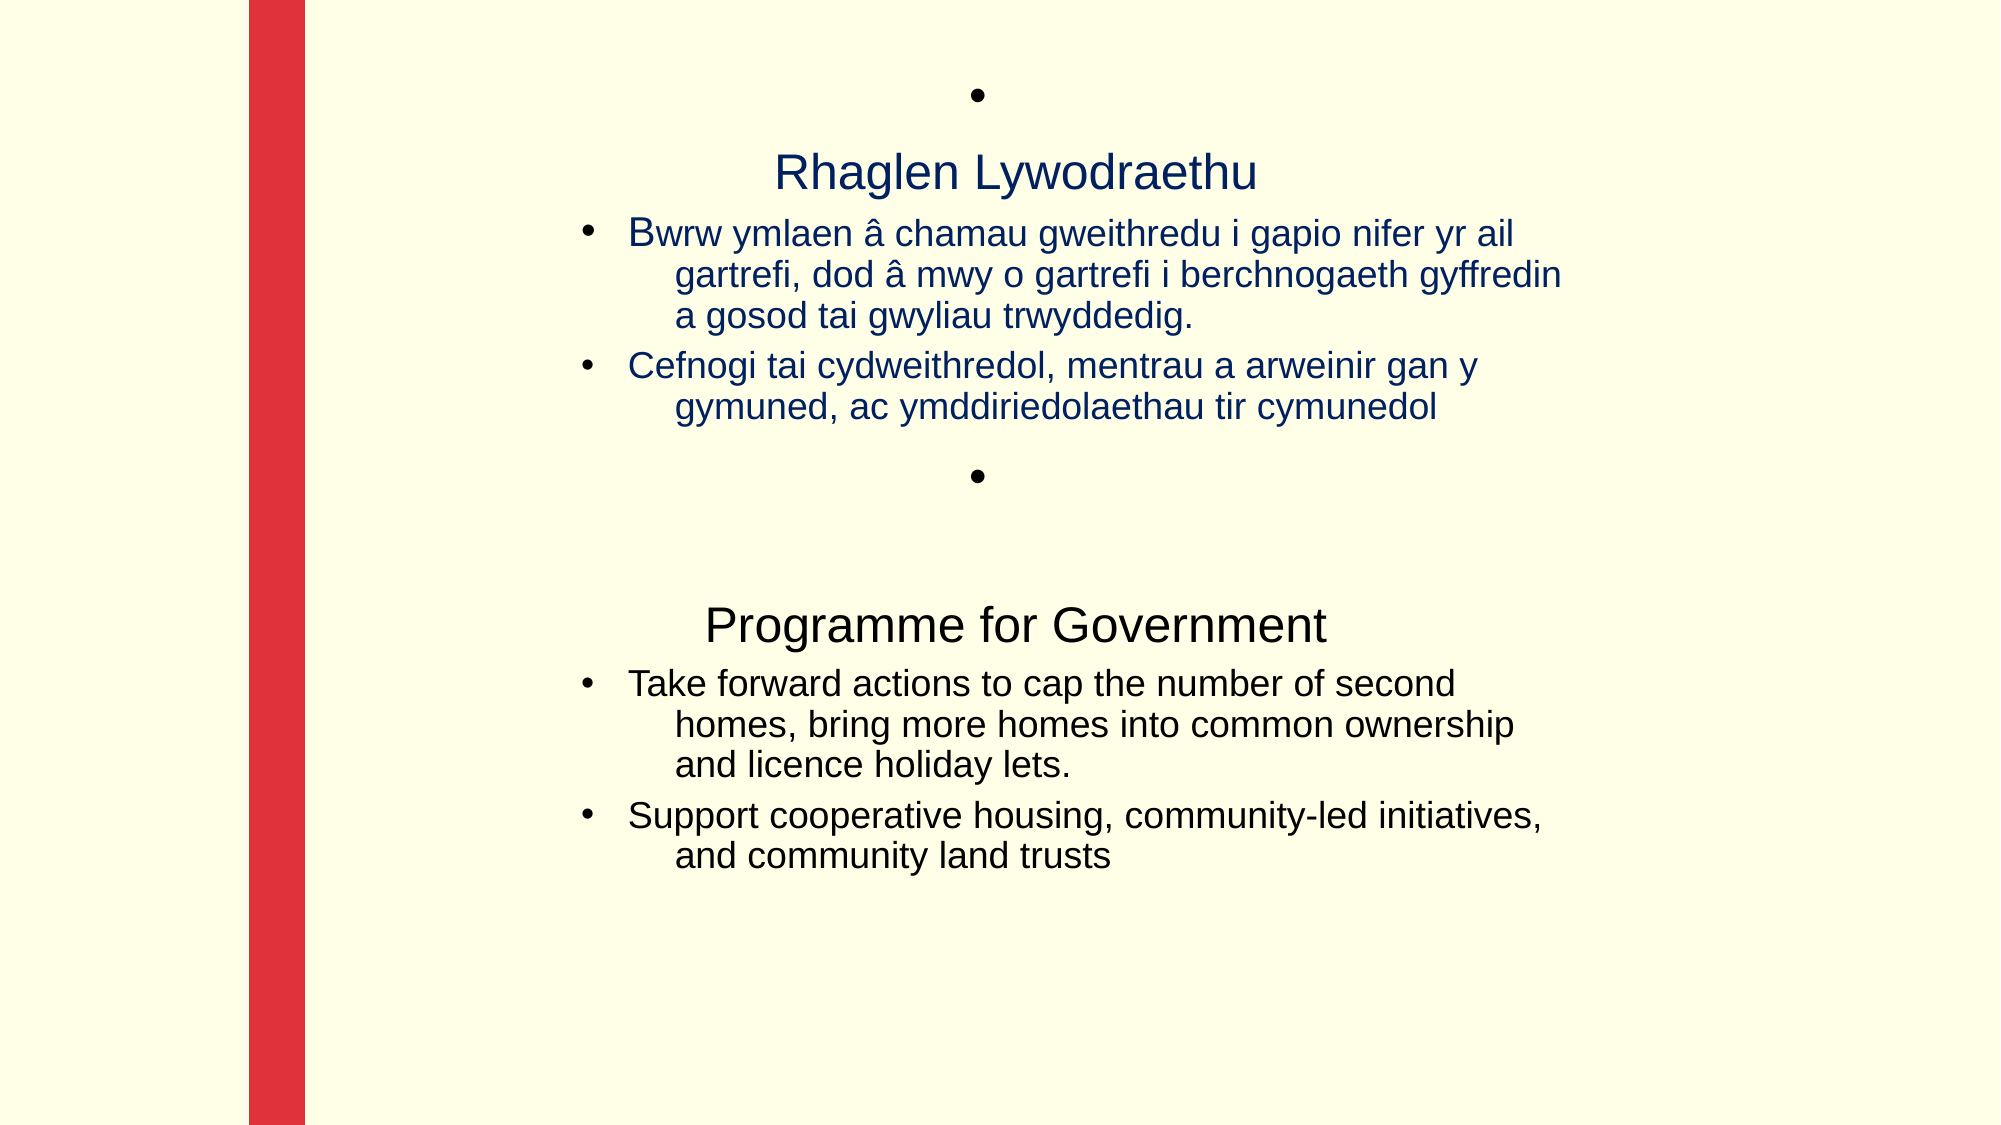

# Rhaglen Lywodraethu
Bwrw ymlaen â chamau gweithredu i gapio nifer yr ail gartrefi, dod â mwy o gartrefi i berchnogaeth gyffredin a gosod tai gwyliau trwyddedig.
Cefnogi tai cydweithredol, mentrau a arweinir gan y gymuned, ac ymddiriedolaethau tir cymunedol
Programme for Government
Take forward actions to cap the number of second homes, bring more homes into common ownership and licence holiday lets.
Support cooperative housing, community-led initiatives, and community land trusts